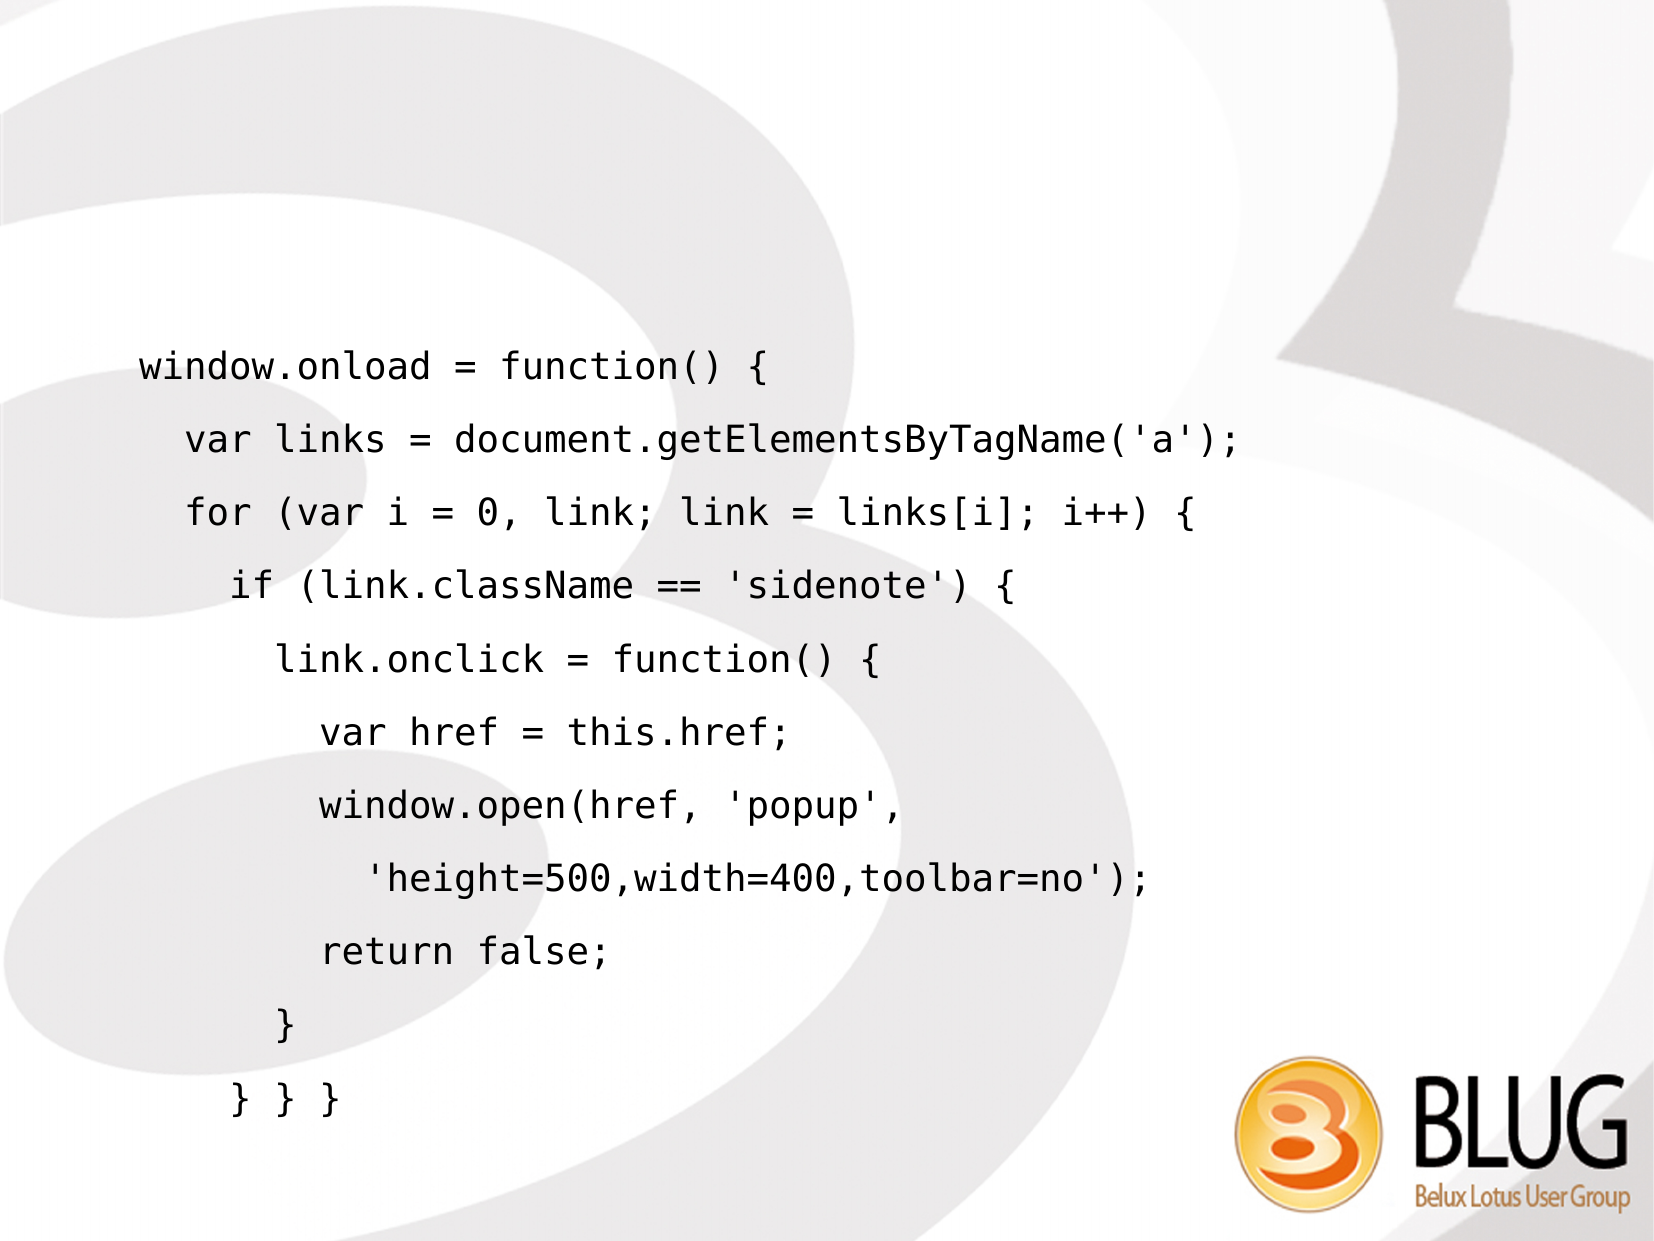

#
window.onload = function() {
 var links = document.getElementsByTagName('a');
 for (var i = 0, link; link = links[i]; i++) {
 if (link.className == 'sidenote') {
 link.onclick = function() {
 var href = this.href;
 window.open(href, 'popup',
 'height=500,width=400,toolbar=no');
 return false;
 }
 } } }